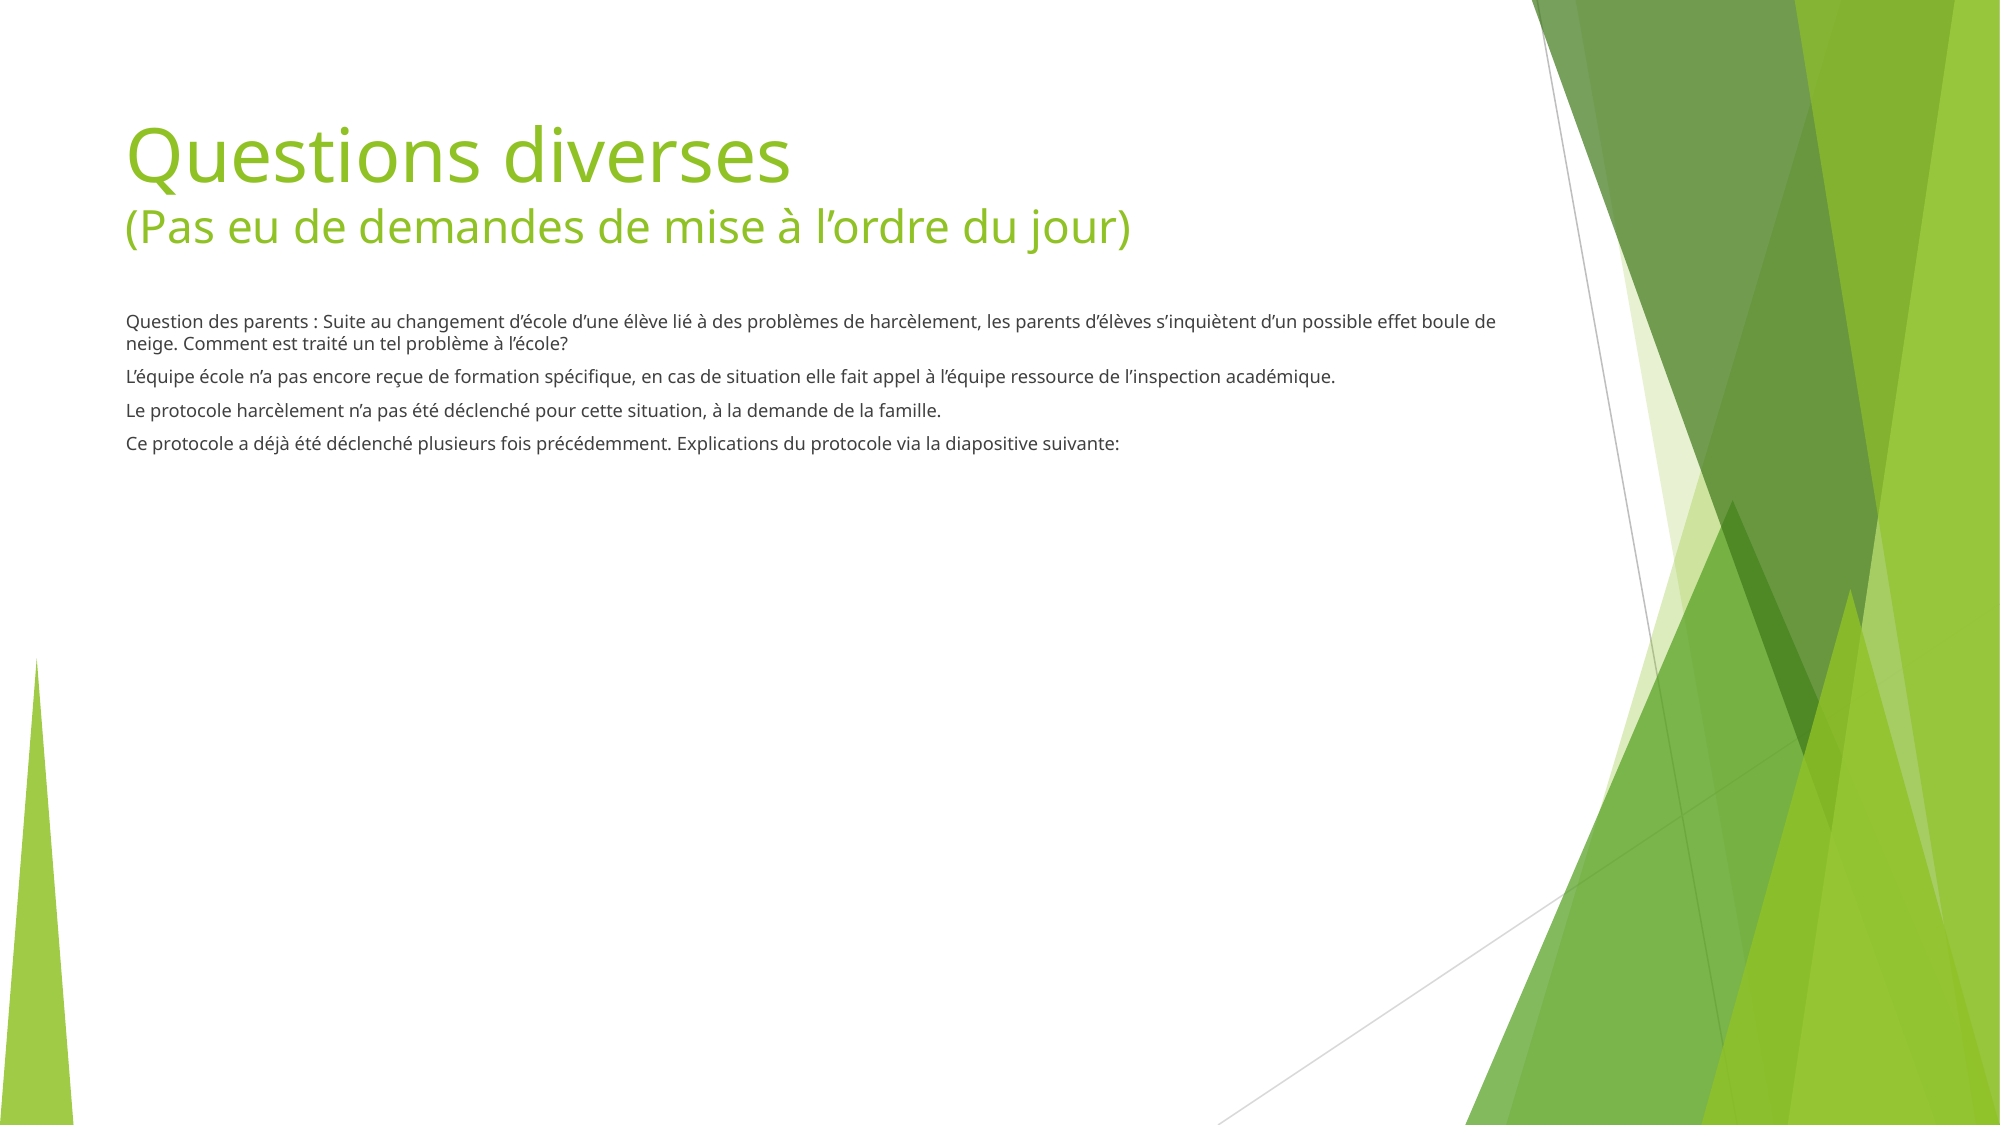

# Questions diverses (Pas eu de demandes de mise à l’ordre du jour)
Question des parents : Suite au changement d’école d’une élève lié à des problèmes de harcèlement, les parents d’élèves s’inquiètent d’un possible effet boule de neige. Comment est traité un tel problème à l’école?
L’équipe école n’a pas encore reçue de formation spécifique, en cas de situation elle fait appel à l’équipe ressource de l’inspection académique.
Le protocole harcèlement n’a pas été déclenché pour cette situation, à la demande de la famille.
Ce protocole a déjà été déclenché plusieurs fois précédemment. Explications du protocole via la diapositive suivante: